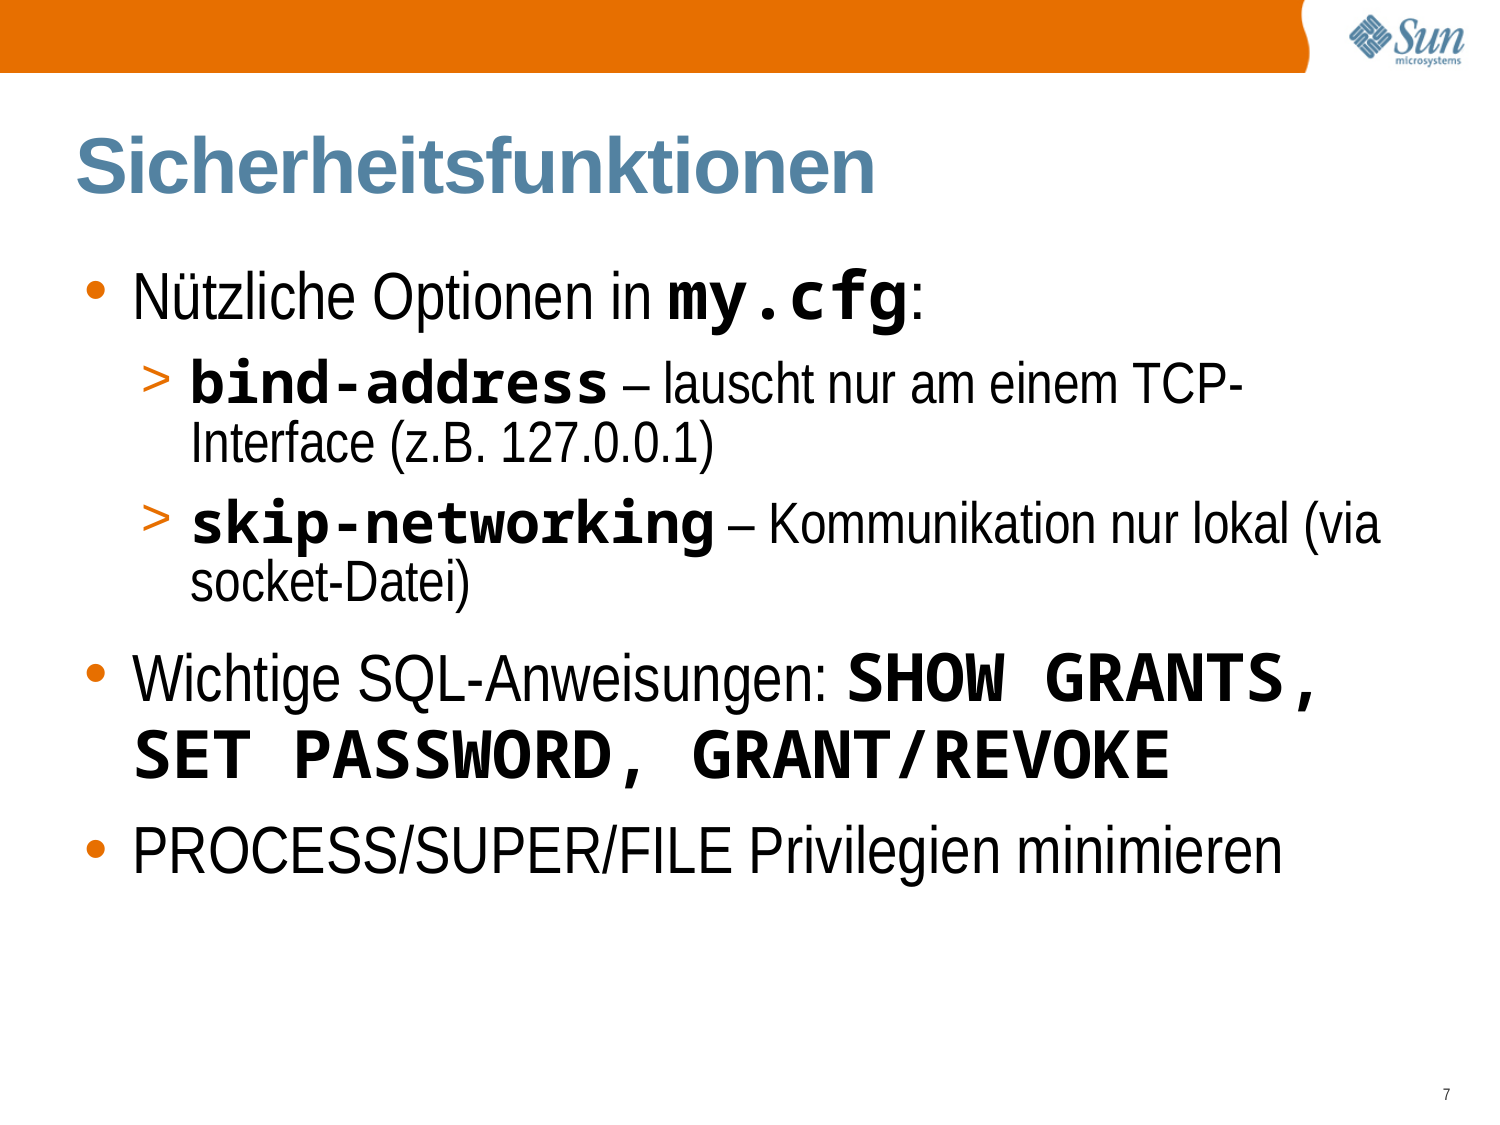

# Sicherheitsfunktionen
Nützliche Optionen in my.cfg:
bind-address – lauscht nur am einem TCP-Interface (z.B. 127.0.0.1)
skip-networking – Kommunikation nur lokal (via socket-Datei)
Wichtige SQL-Anweisungen: SHOW GRANTS, SET PASSWORD, GRANT/REVOKE
PROCESS/SUPER/FILE Privilegien minimieren